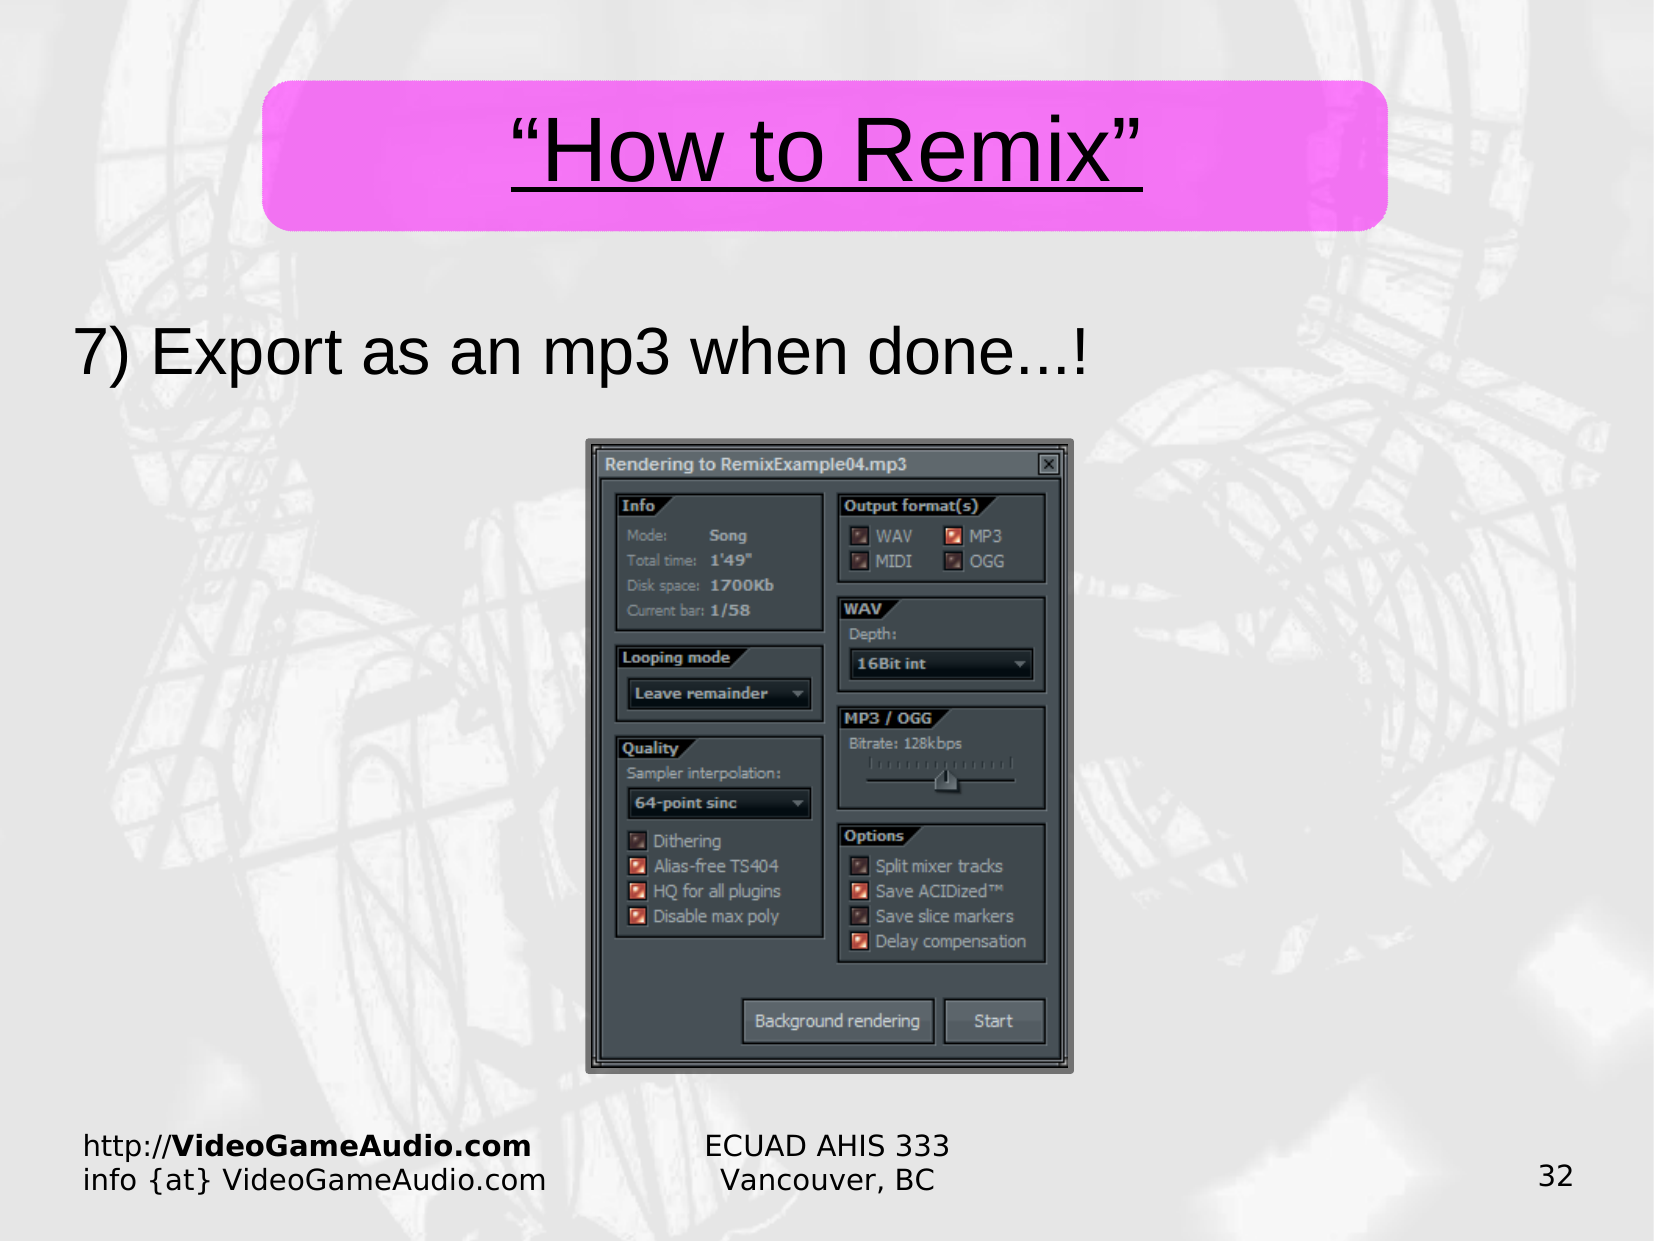

# “How to Remix”
7) Export as an mp3 when done...!
32